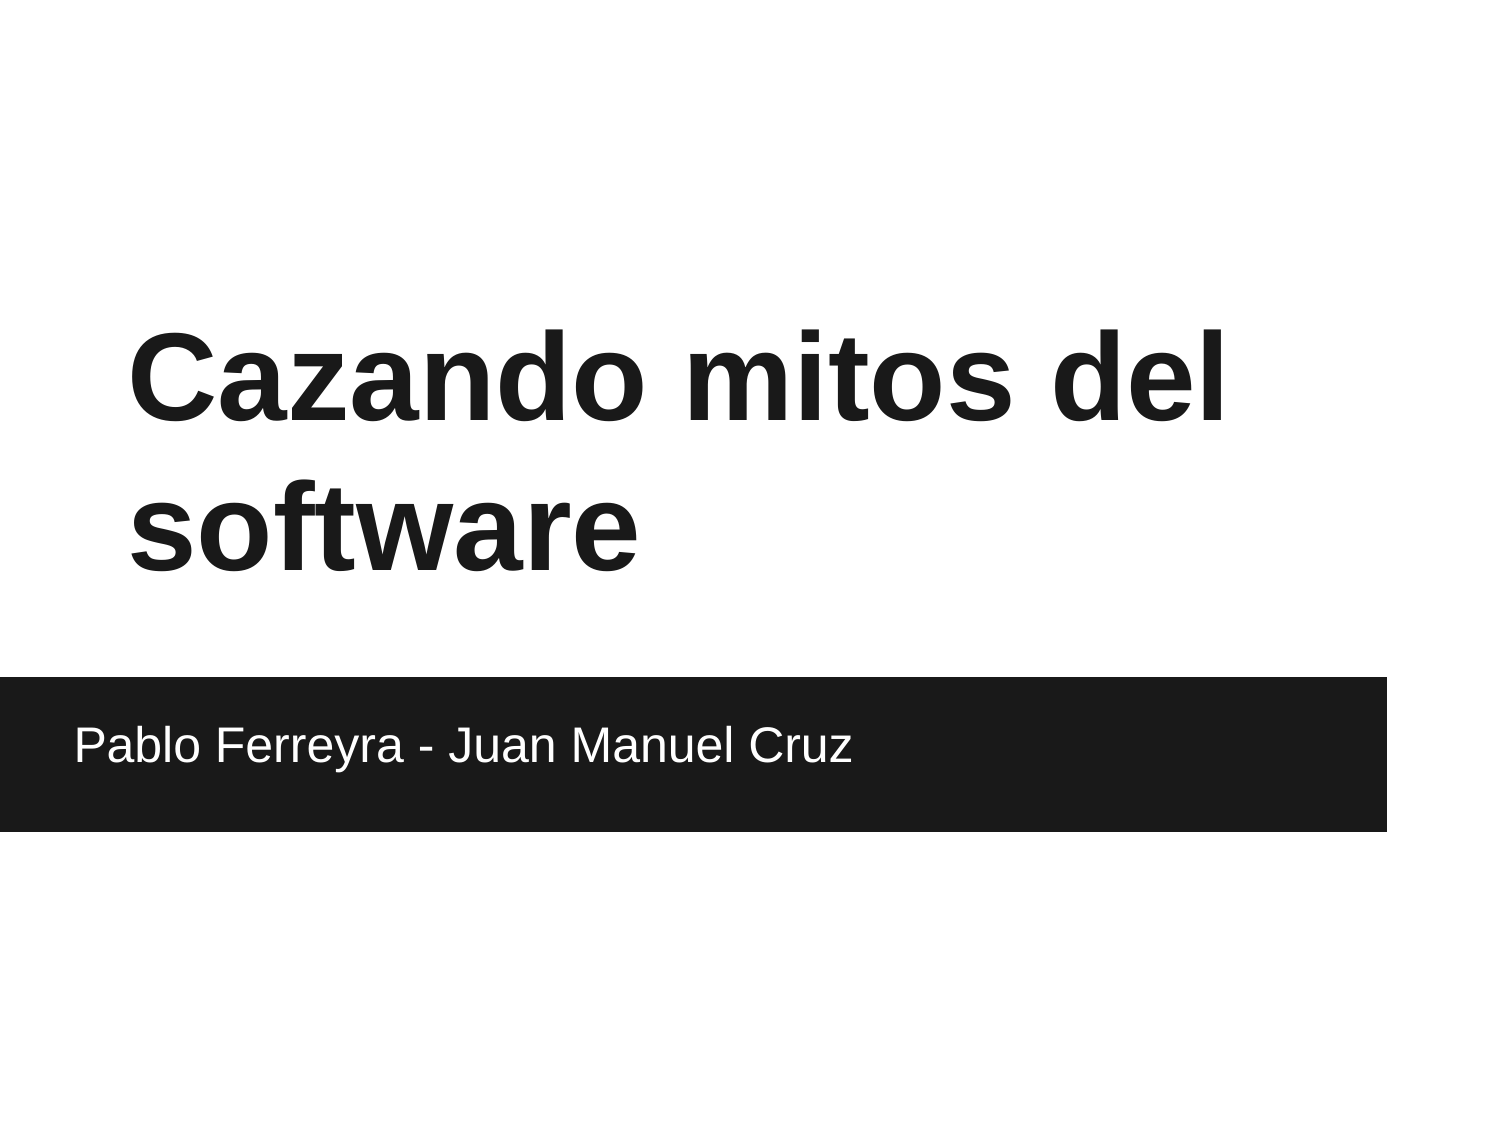

# Cazando mitos del software
Pablo Ferreyra - Juan Manuel Cruz